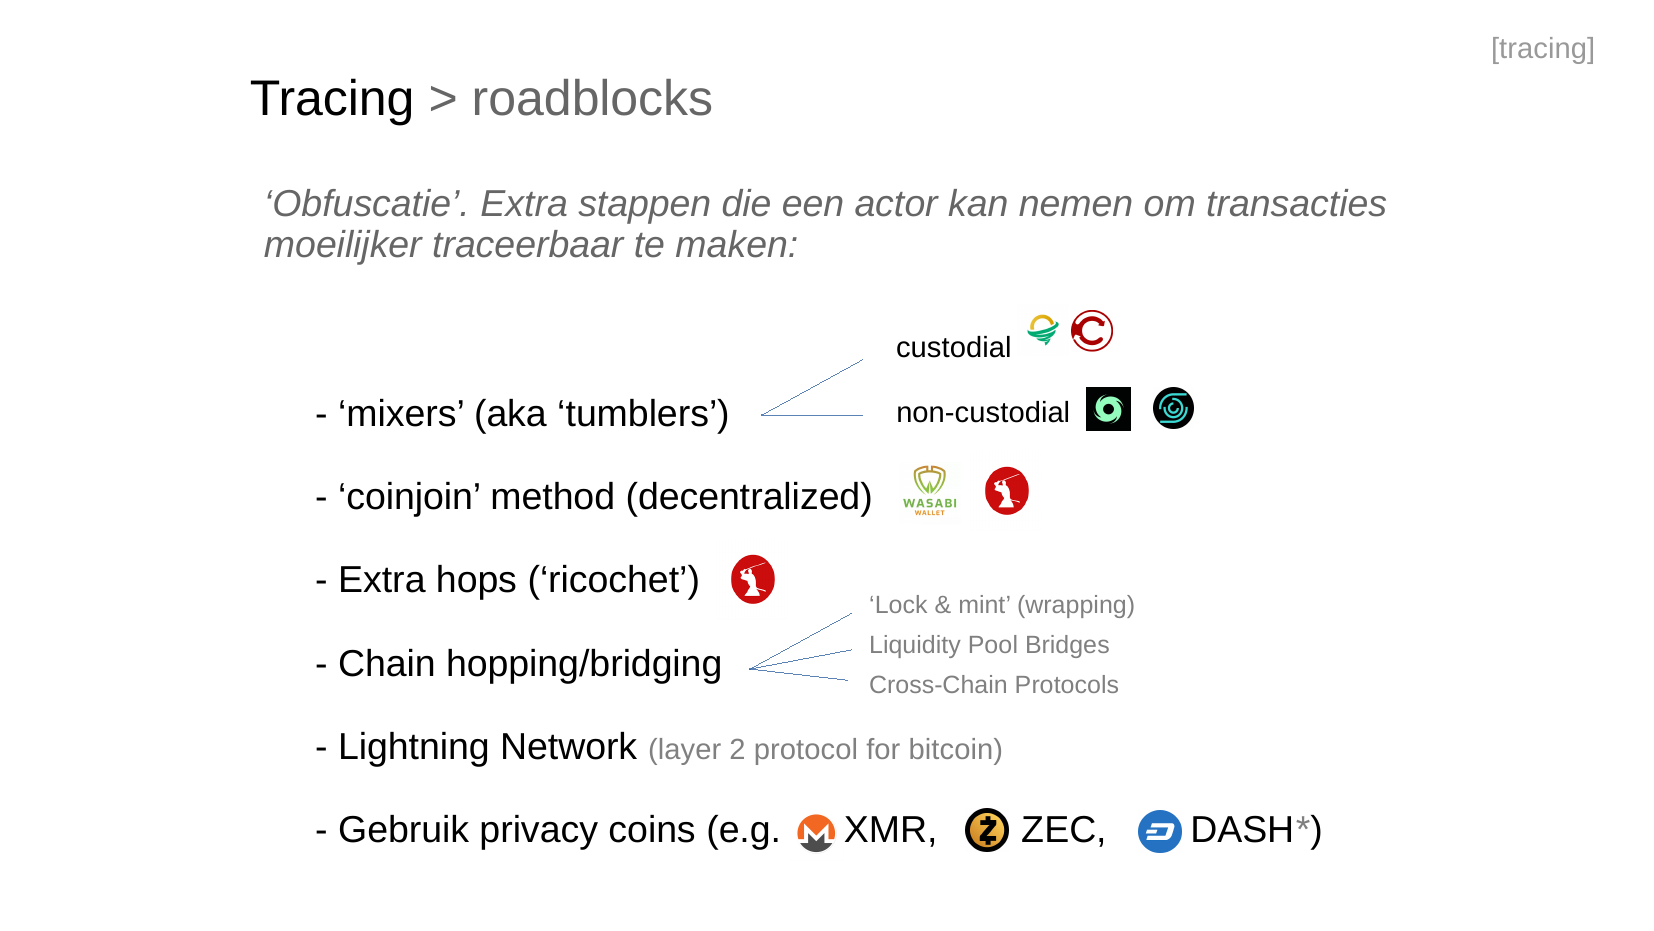

[tracing]
Tracing > roadblocks
‘Obfuscatie’. Extra stappen die een actor kan nemen om transacties moeilijker traceerbaar te maken:
custodial
- ‘mixers’ (aka ‘tumblers’)
- ‘coinjoin’ method (decentralized)
- Extra hops (‘ricochet’)
- Chain hopping/bridging
- Lightning Network (layer 2 protocol for bitcoin)
- Gebruik privacy coins (e.g. XMR, ZEC, DASH*)
non-custodial
‘Lock & mint’ (wrapping)
Liquidity Pool Bridges
Cross-Chain Protocols